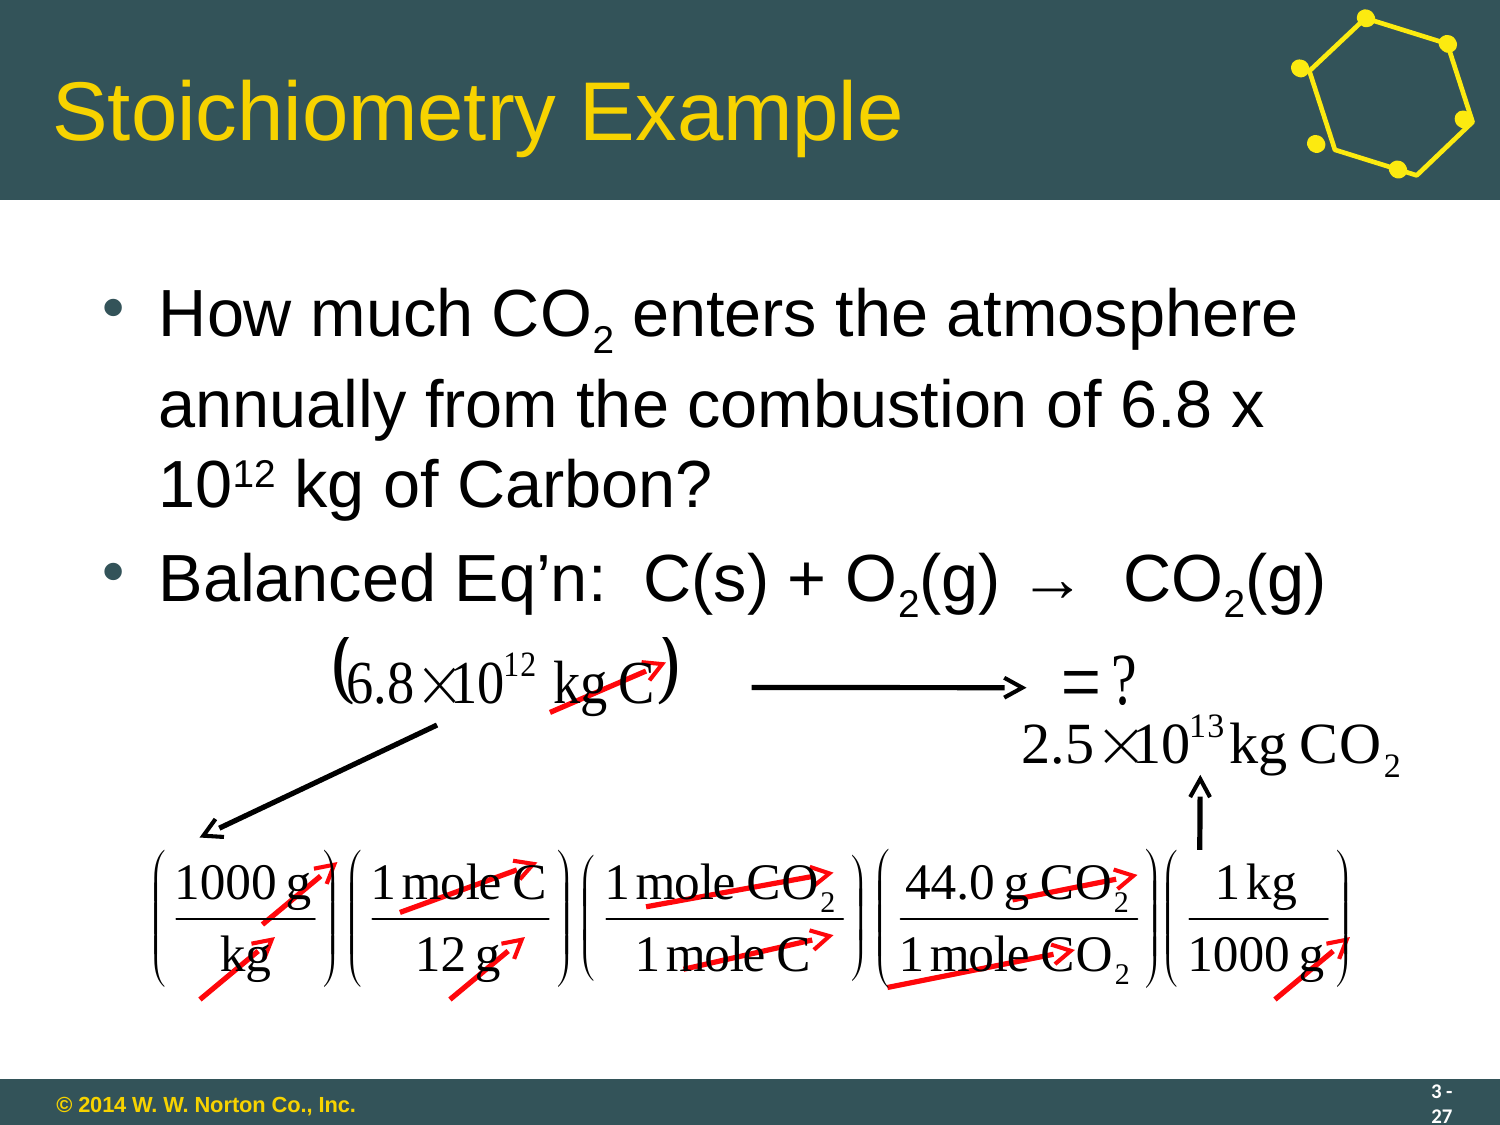

Stoichiometry Example
# How much CO2 enters the atmosphere annually from the combustion of 6.8 x 1012 kg of Carbon?
Balanced Eq’n: C(s) + O2(g) → CO2(g)